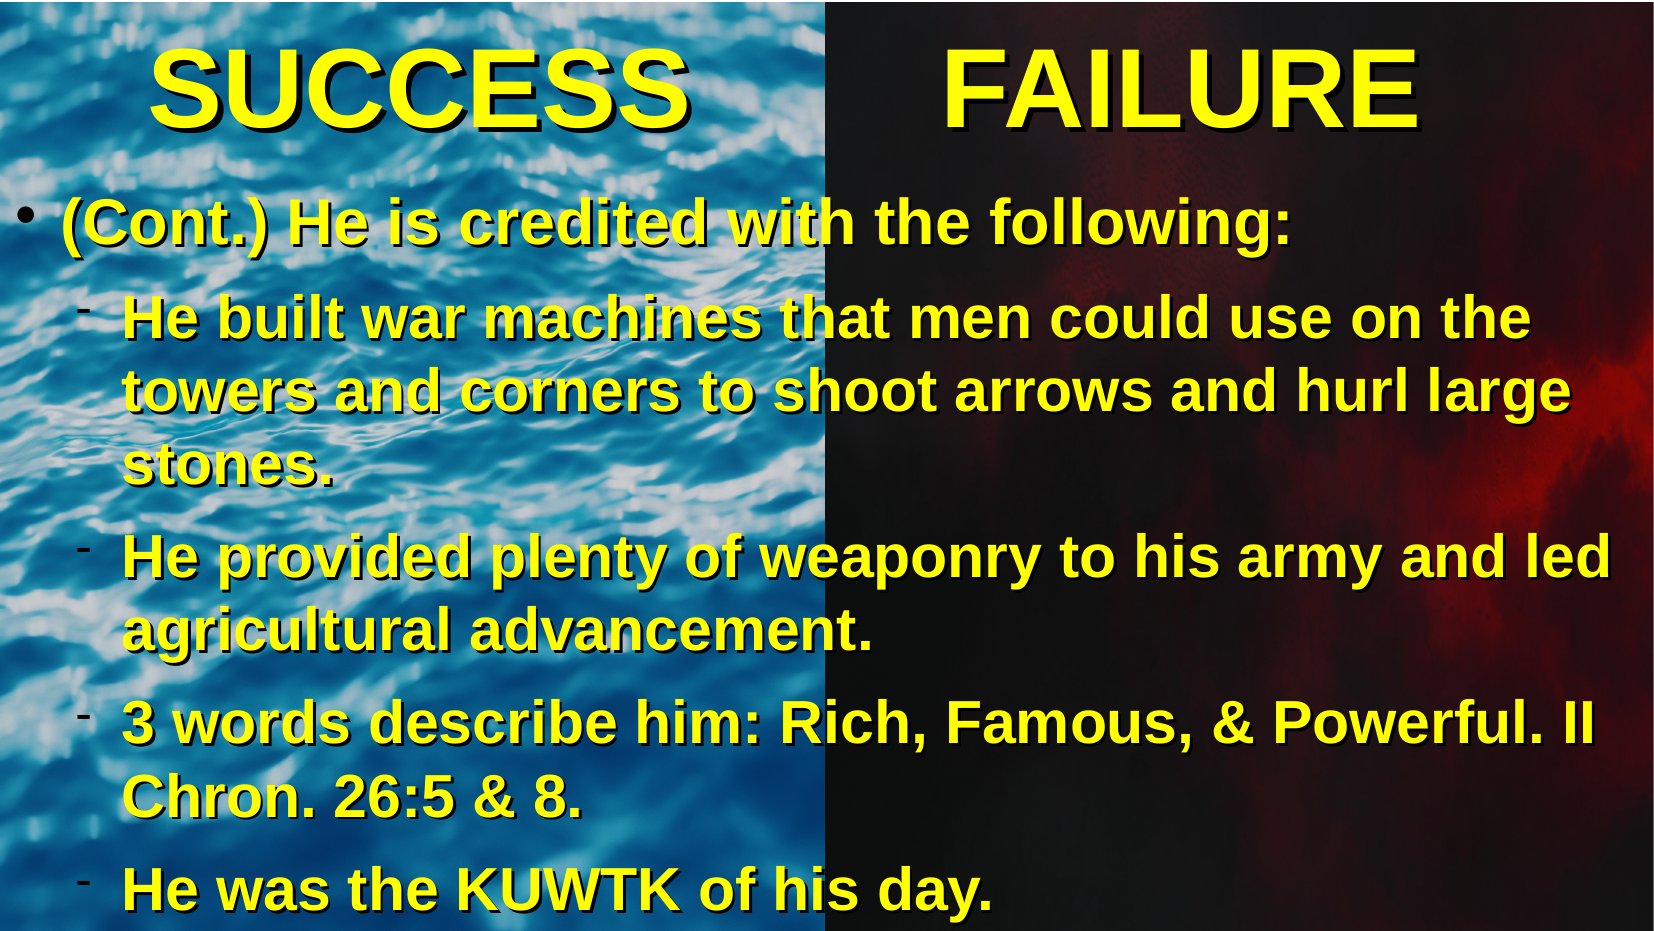

SUCCESS FAILURE
(Cont.) He is credited with the following:
He built war machines that men could use on the towers and corners to shoot arrows and hurl large stones.
He provided plenty of weaponry to his army and led agricultural advancement.
3 words describe him: Rich, Famous, & Powerful. II Chron. 26:5 & 8.
He was the KUWTK of his day.